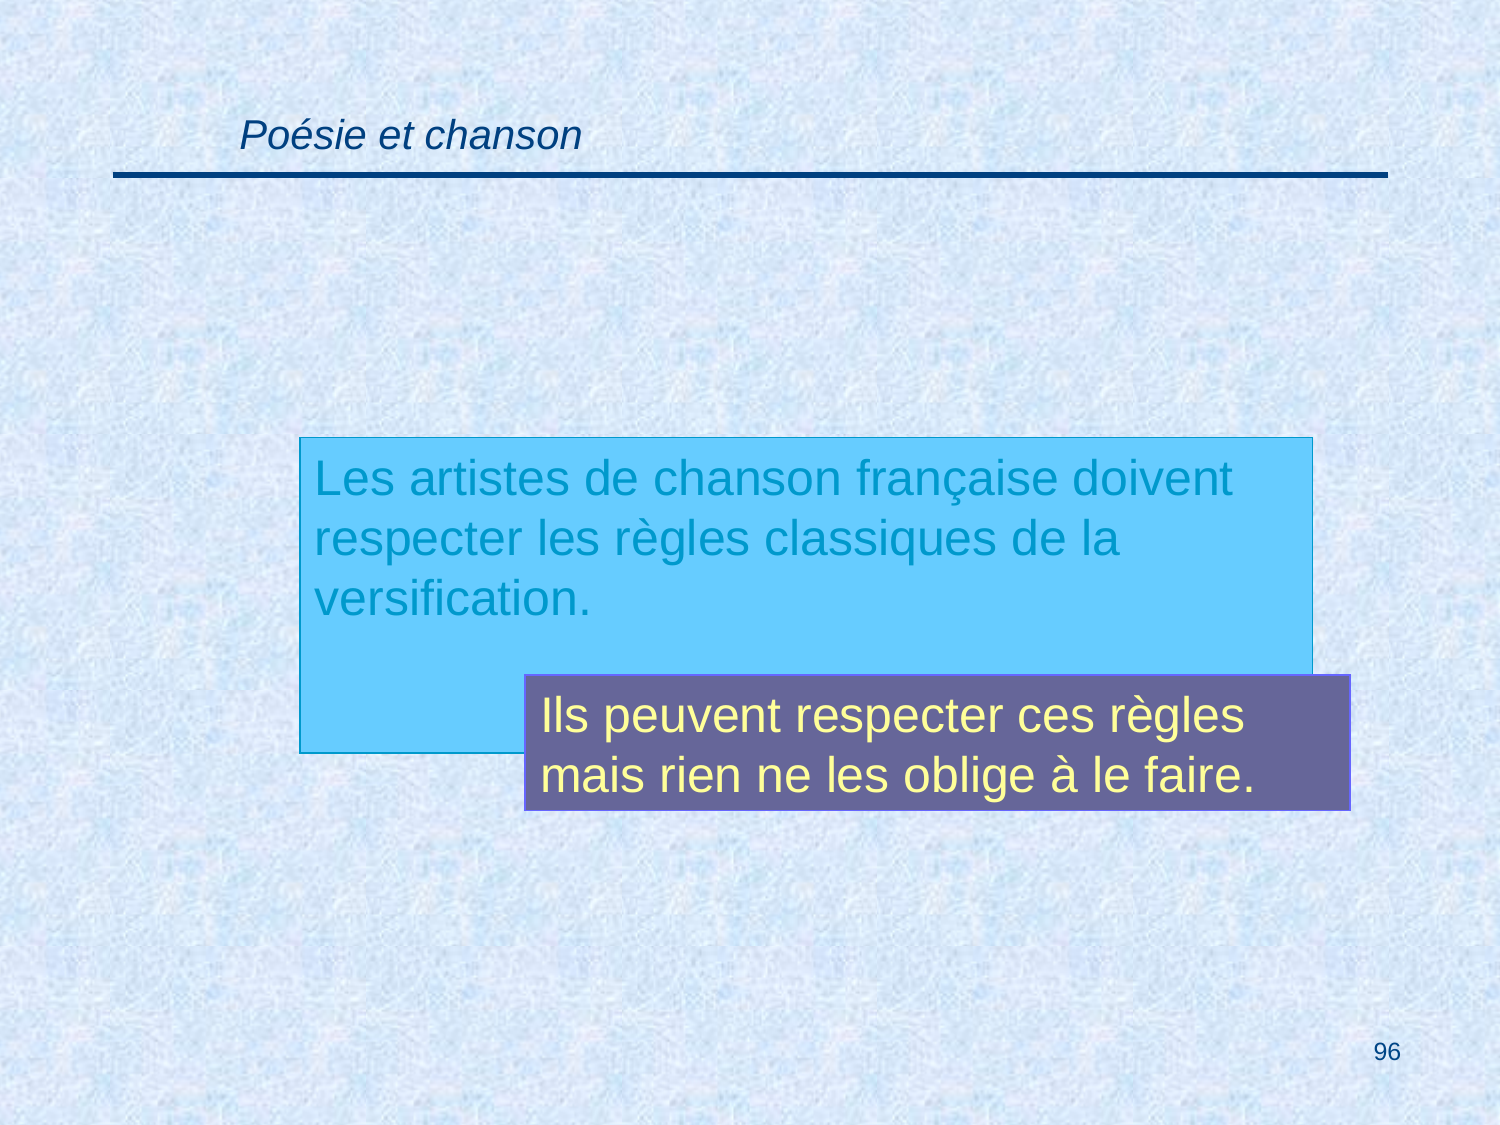

Poésie et chanson
Les artistes de chanson française doivent respecter les règles classiques de la versification.
V / F ?
Ils peuvent respecter ces règles mais rien ne les oblige à le faire.
96